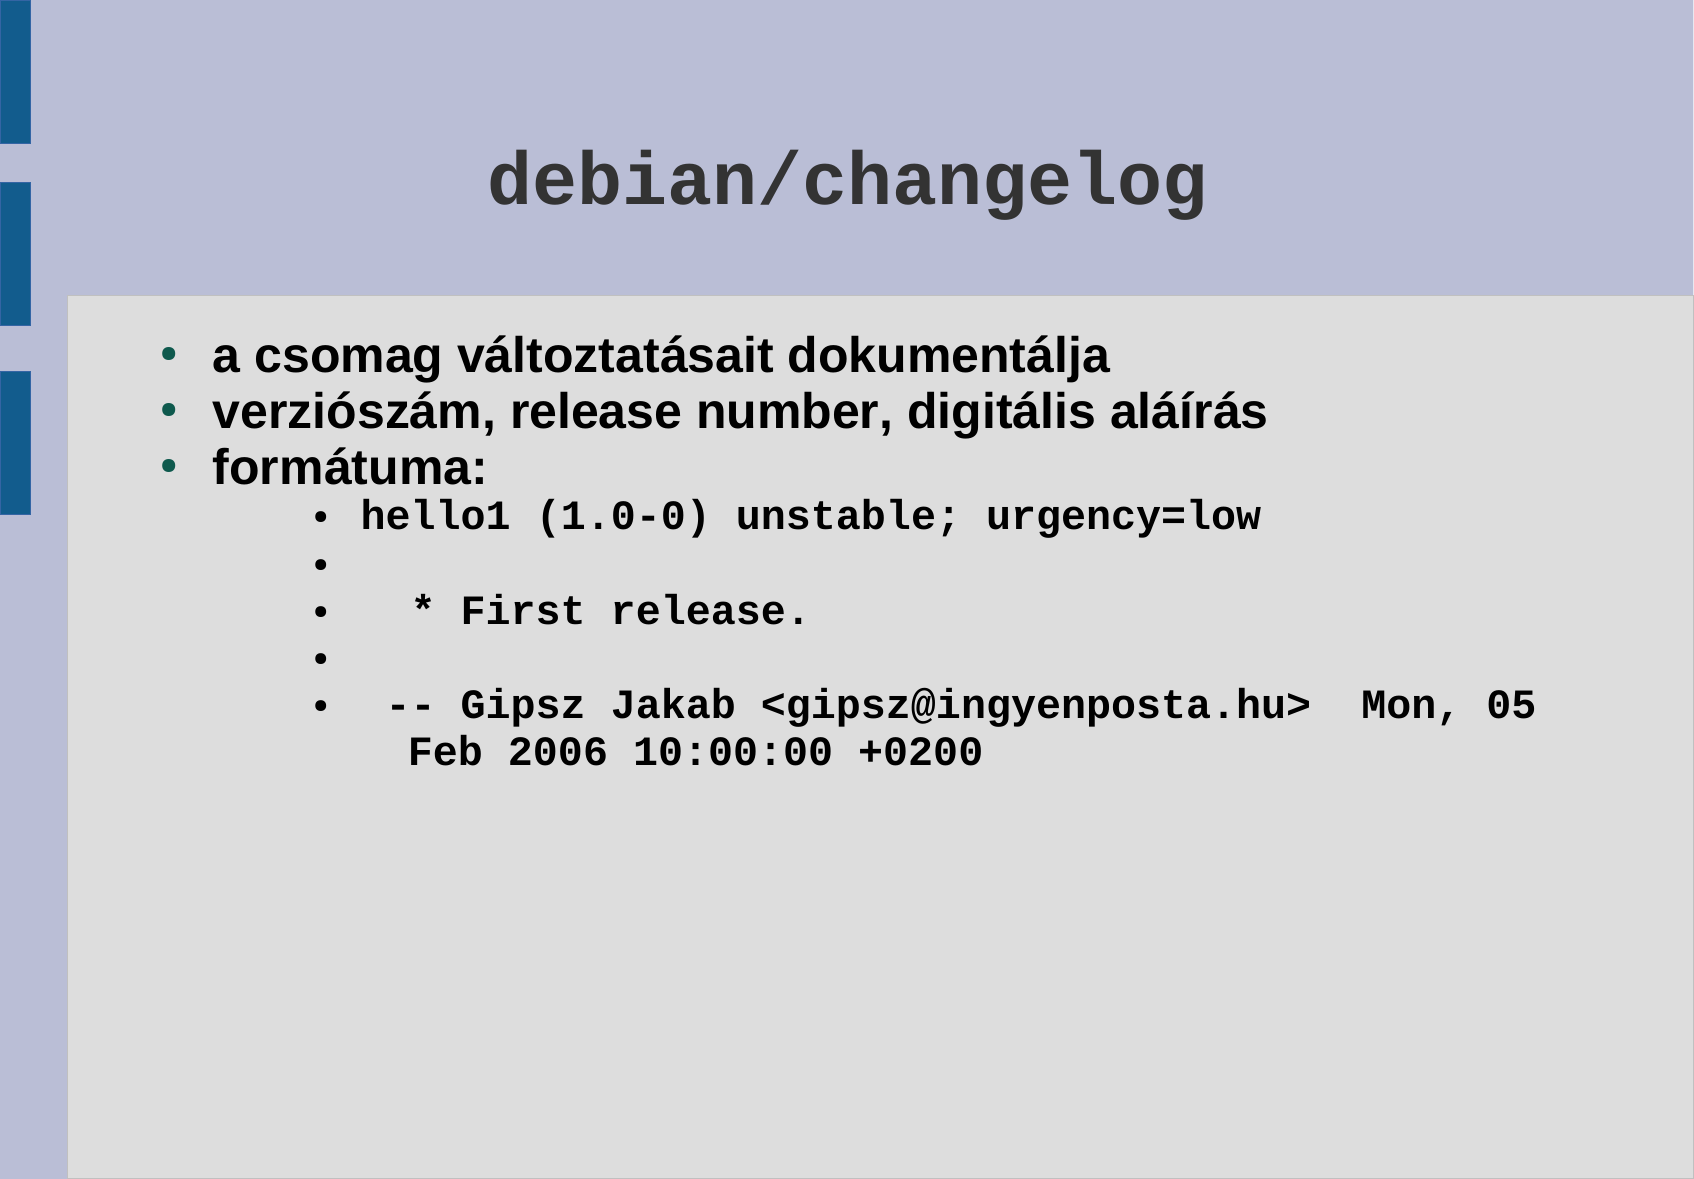

# debian/changelog
a csomag változtatásait dokumentálja
verziószám, release number, digitális aláírás
formátuma:
hello1 (1.0-0) unstable; urgency=low
 * First release.
 -- Gipsz Jakab <gipsz@ingyenposta.hu> Mon, 05 Feb 2006 10:00:00 +0200